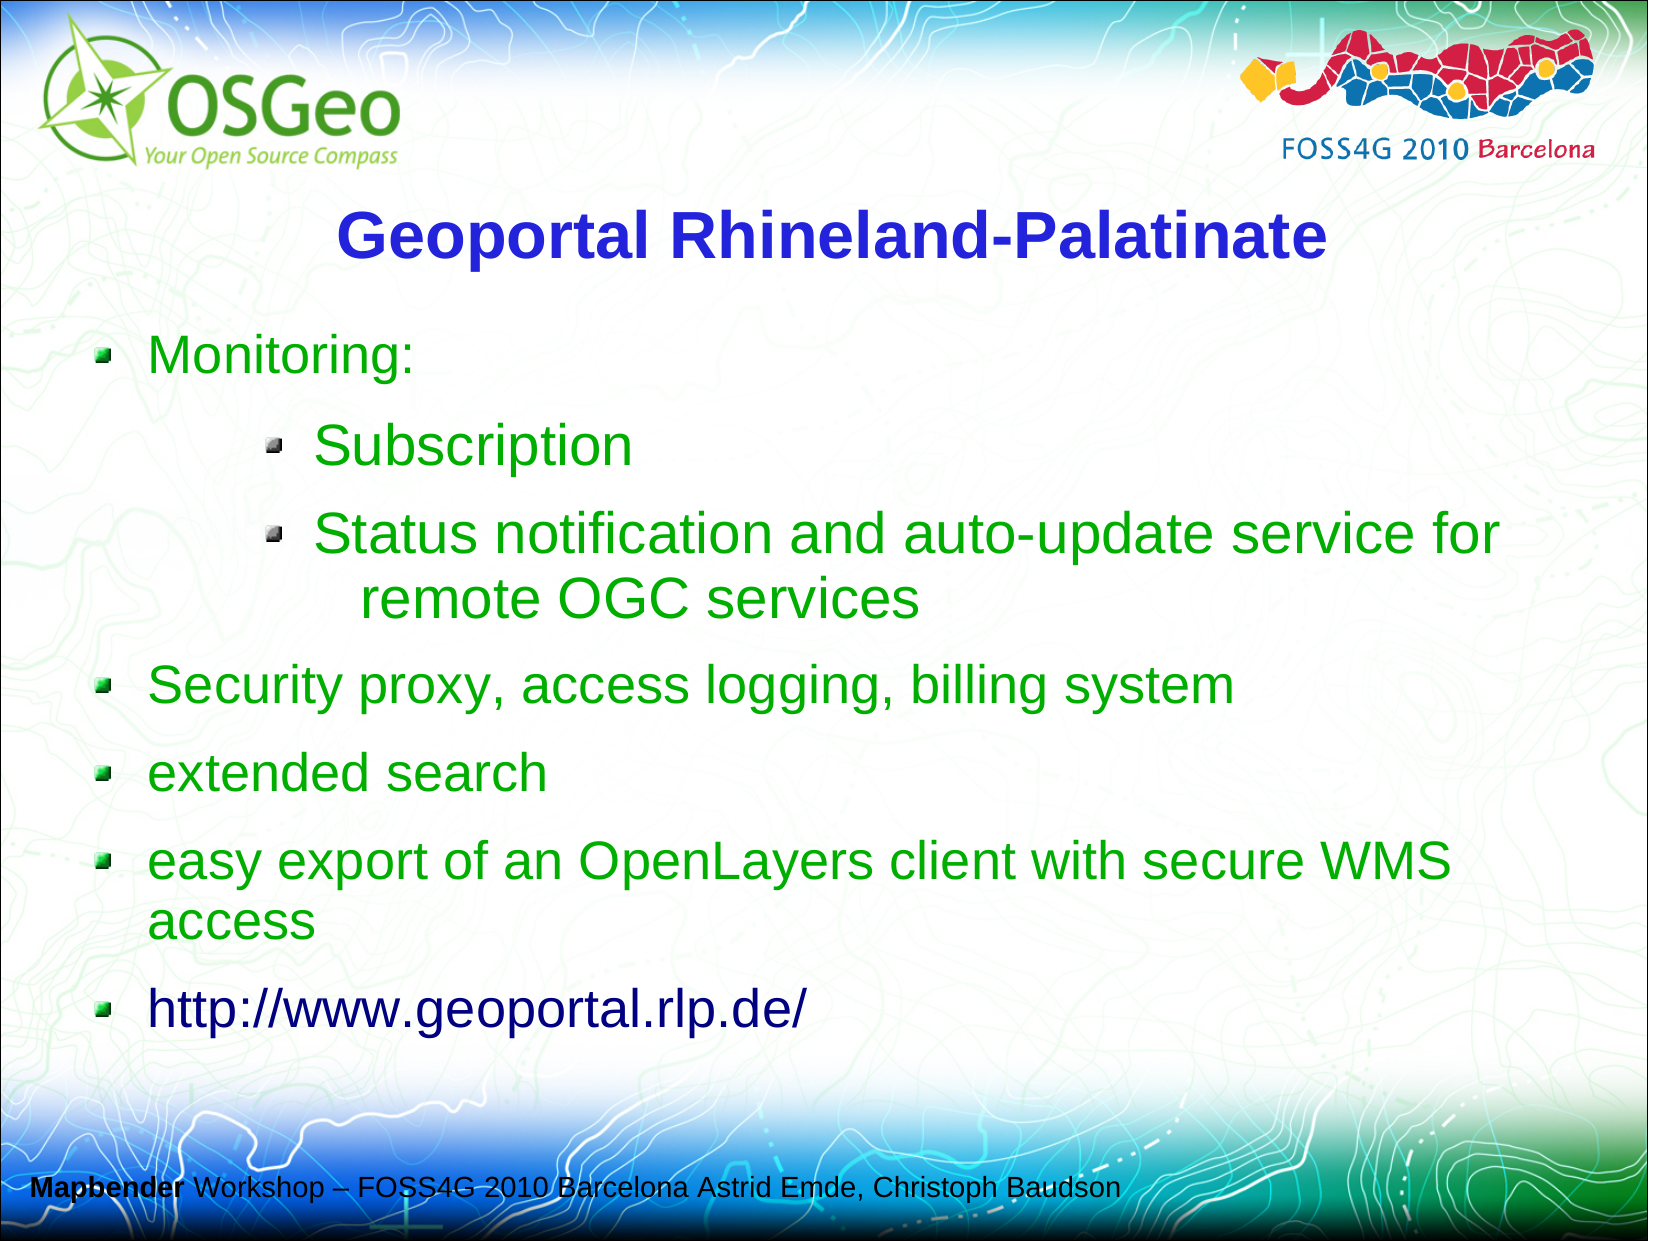

# Geoportal Rhineland-Palatinate
Monitoring:
Subscription
Status notification and auto-update service for remote OGC services
Security proxy, access logging, billing system
extended search
easy export of an OpenLayers client with secure WMS access
http://www.geoportal.rlp.de/